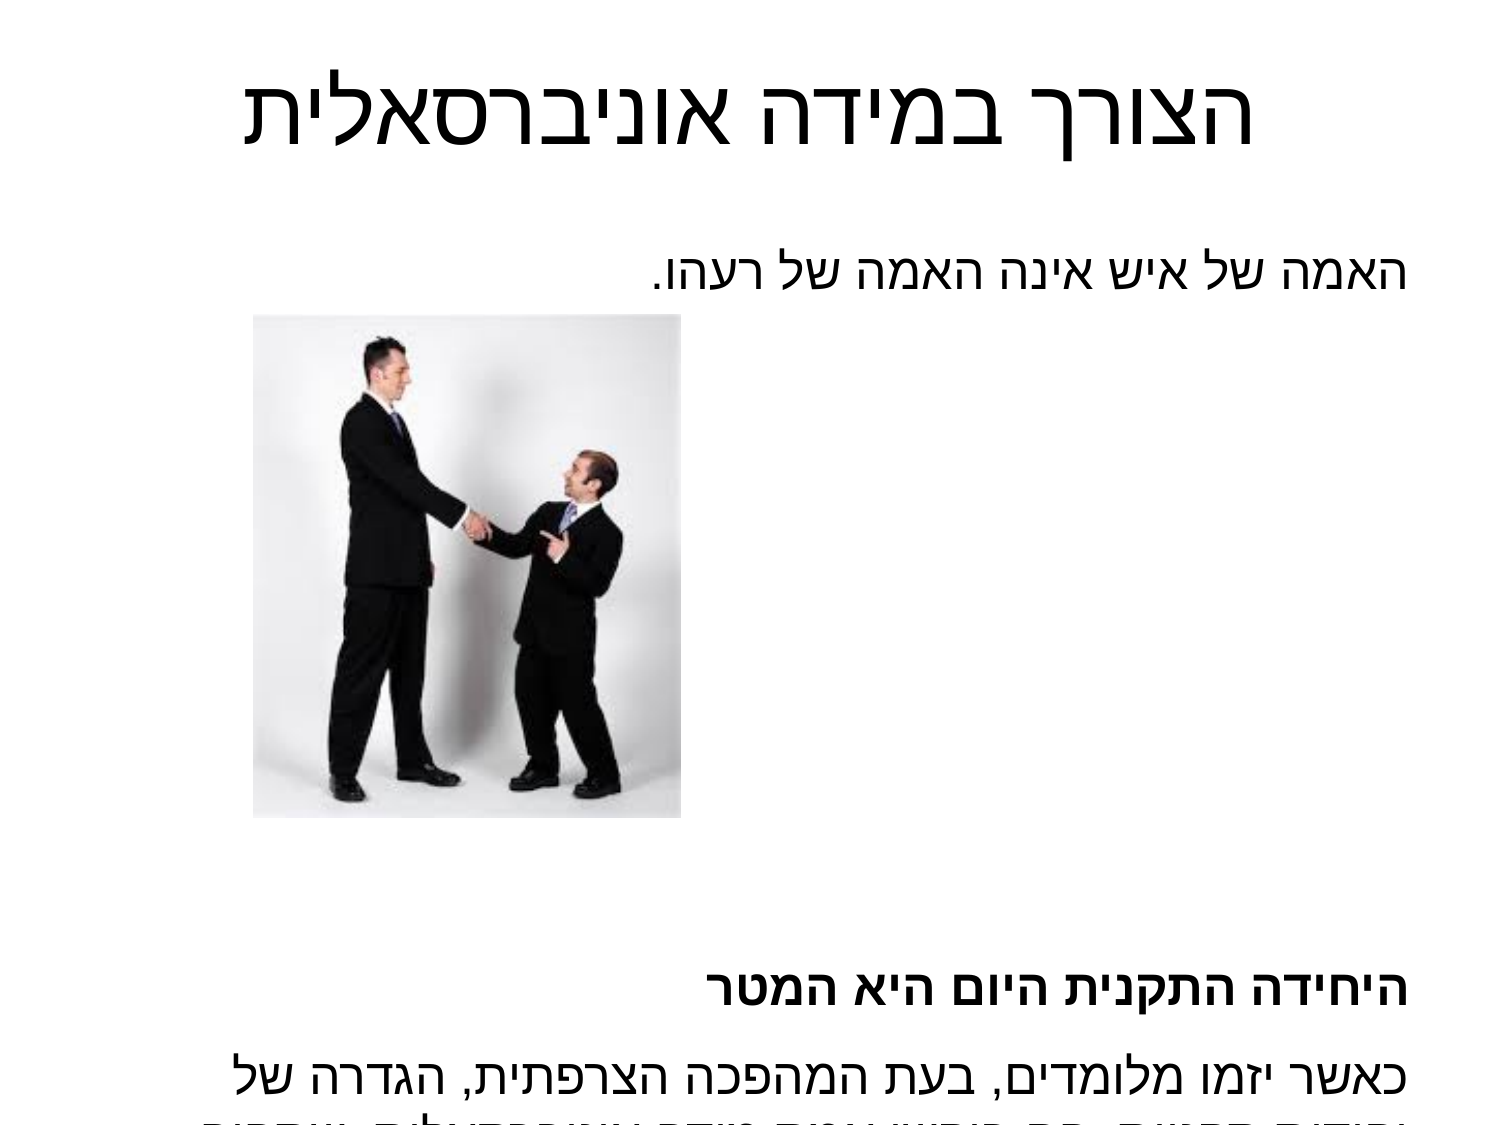

# הצורך במידה אוניברסאלית
האמה של איש אינה האמה של רעהו.
היחידה התקנית היום היא המטר
כאשר יזמו מלומדים, בעת המהפכה הצרפתית, הגדרה של יחידות תקניות, הם ביקשו אמת מידה אוניברסאלית, שתהיה בסדר הגודל של גוף האדם ושאינה תלויה בלאום ובתרבות.